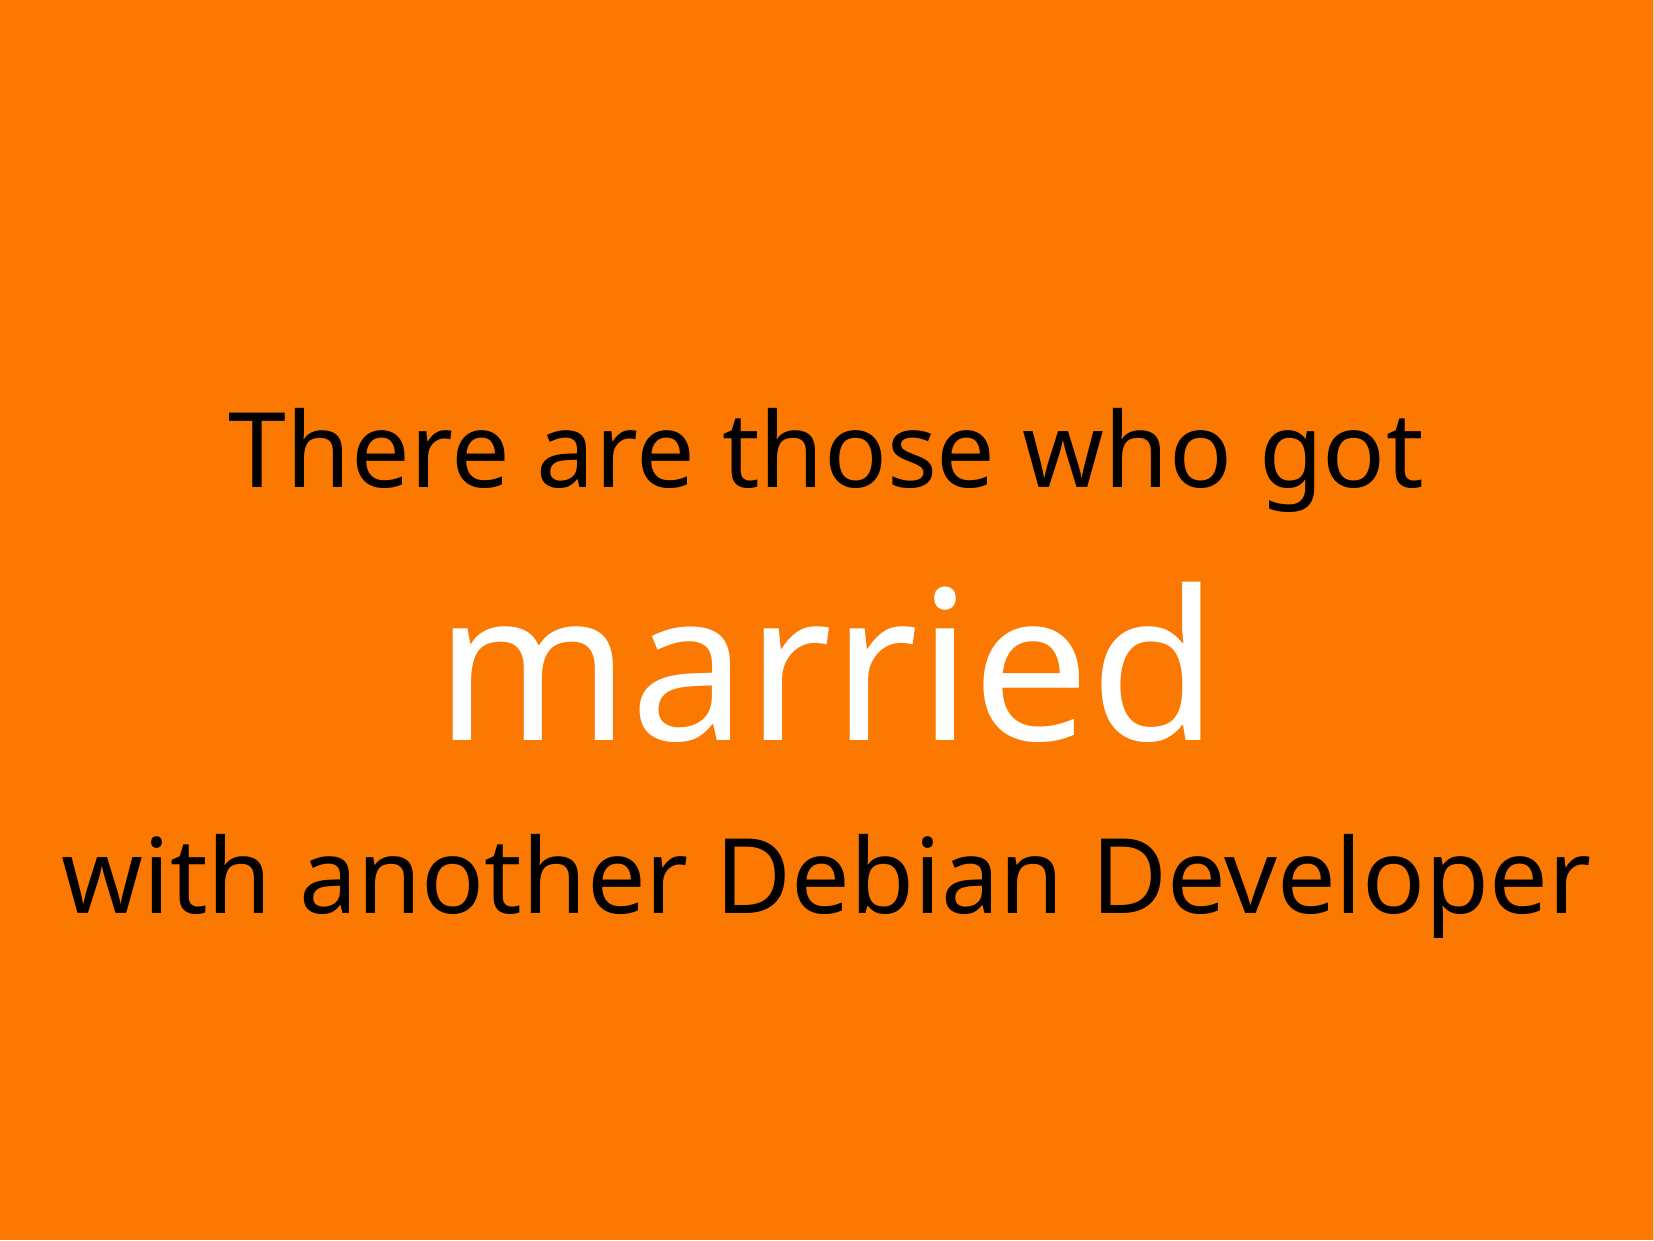

There are those who got
married
with another Debian Developer